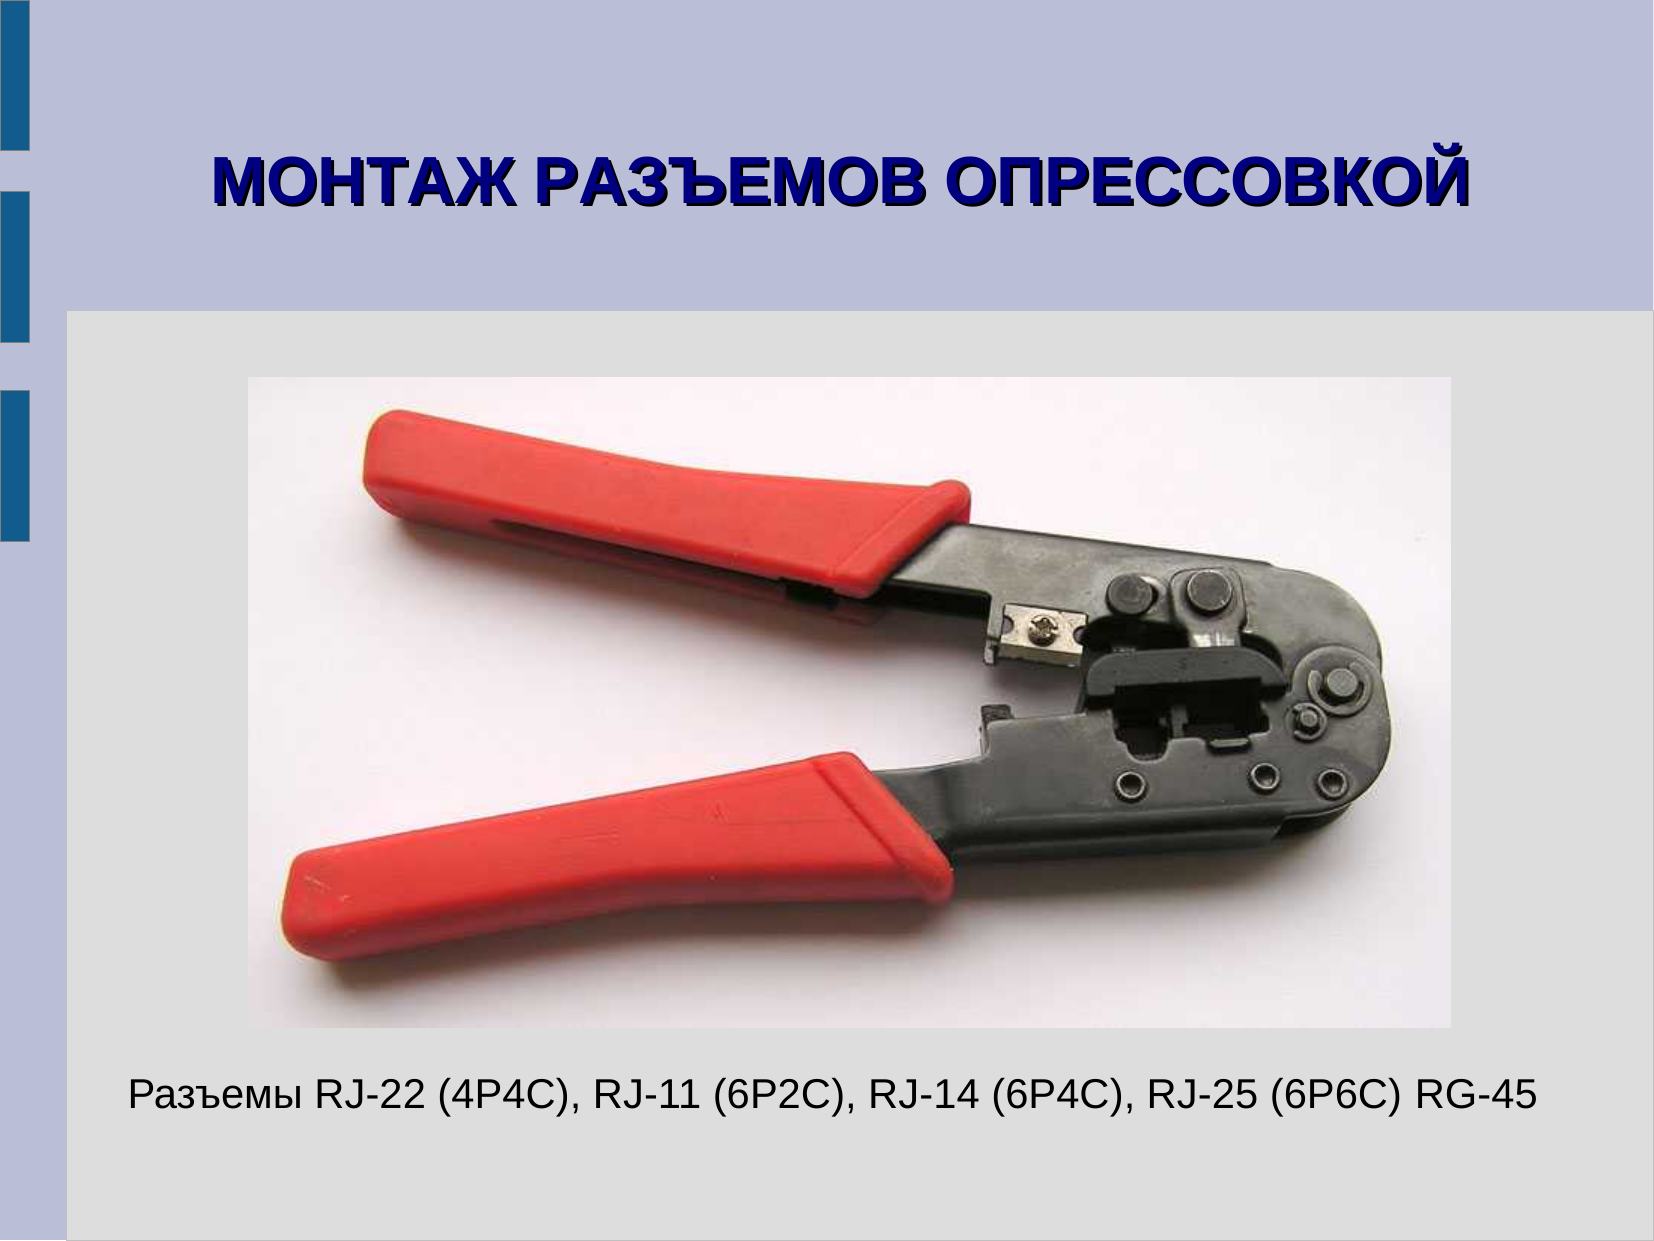

# МОНТАЖ РАЗЪЕМОВ ОПРЕССОВКОЙ
Разъемы RJ-22 (4Р4С), RJ-11 (6Р2С), RJ-14 (6Р4С), RJ-25 (6Р6С) RG-45